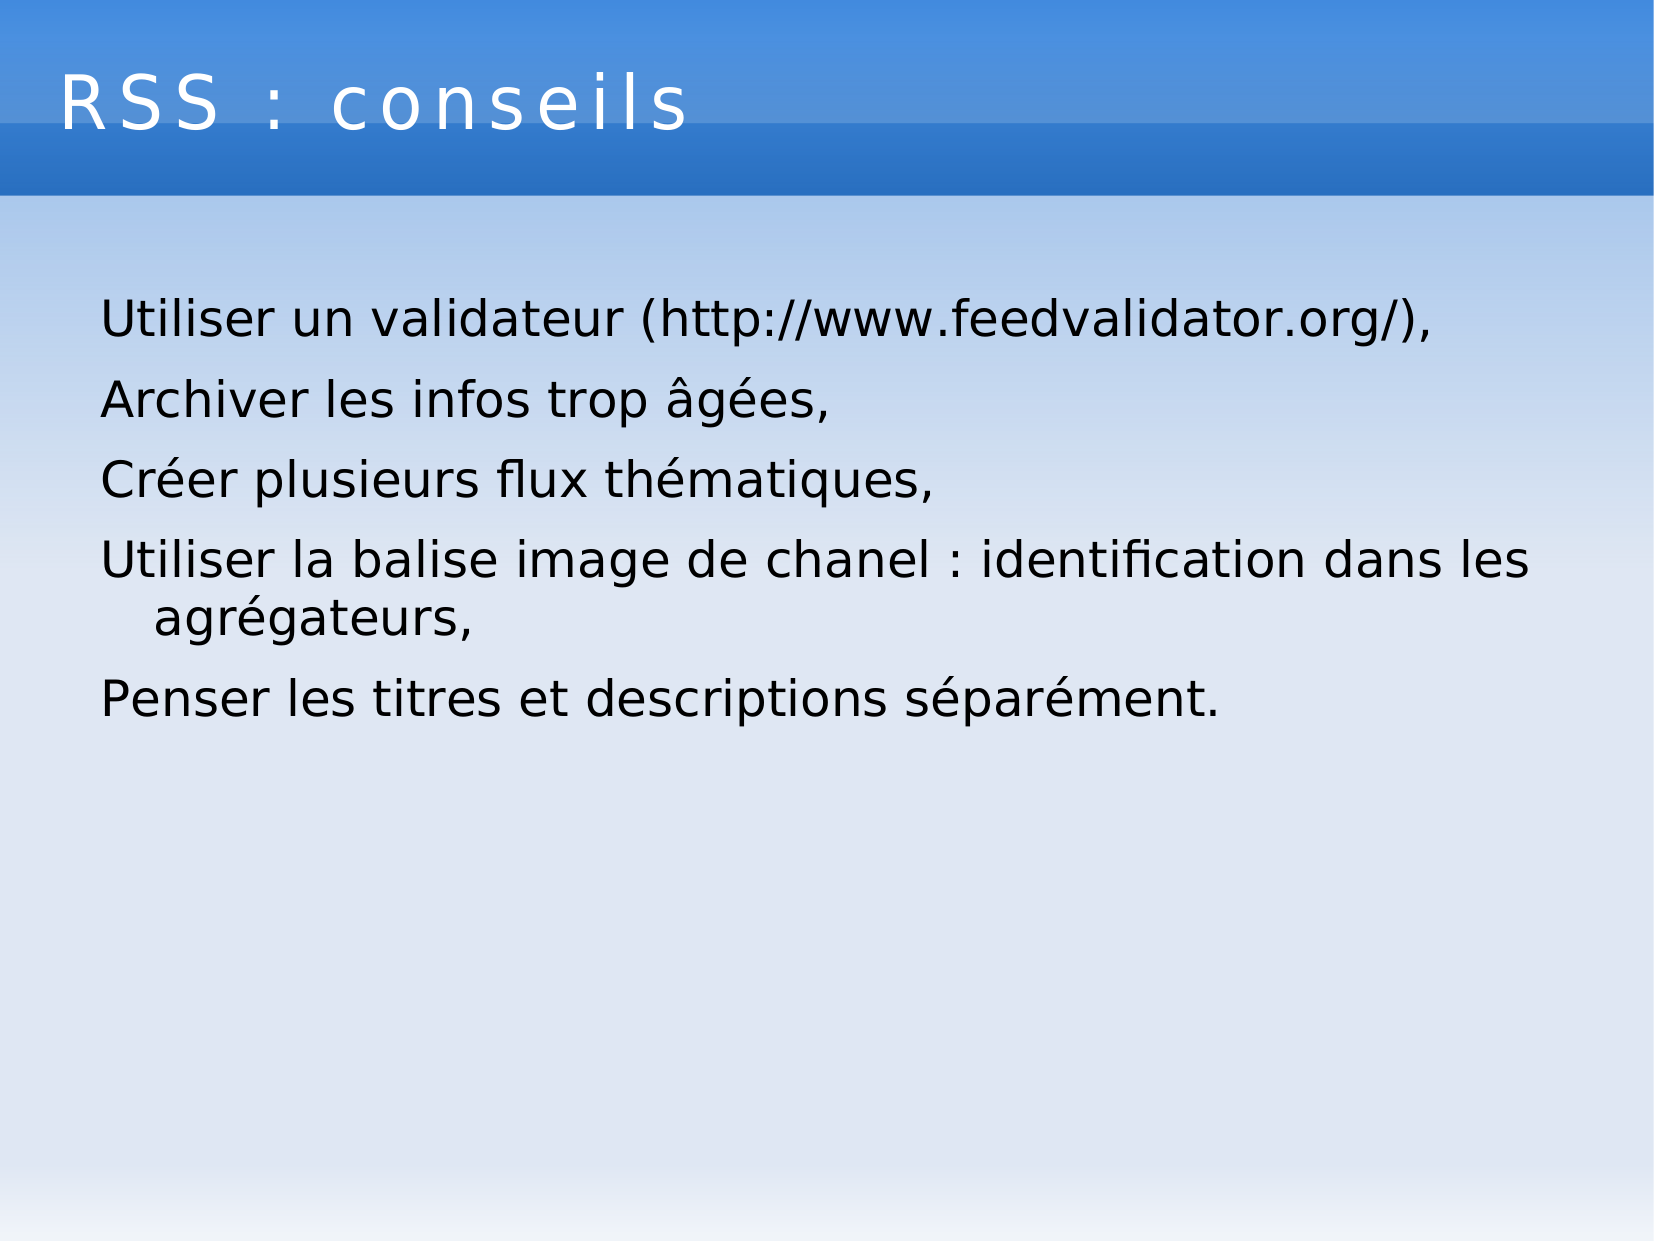

# RSS : conseils
Utiliser un validateur (http://www.feedvalidator.org/),
Archiver les infos trop âgées,
Créer plusieurs flux thématiques,
Utiliser la balise image de chanel : identification dans les agrégateurs,
Penser les titres et descriptions séparément.